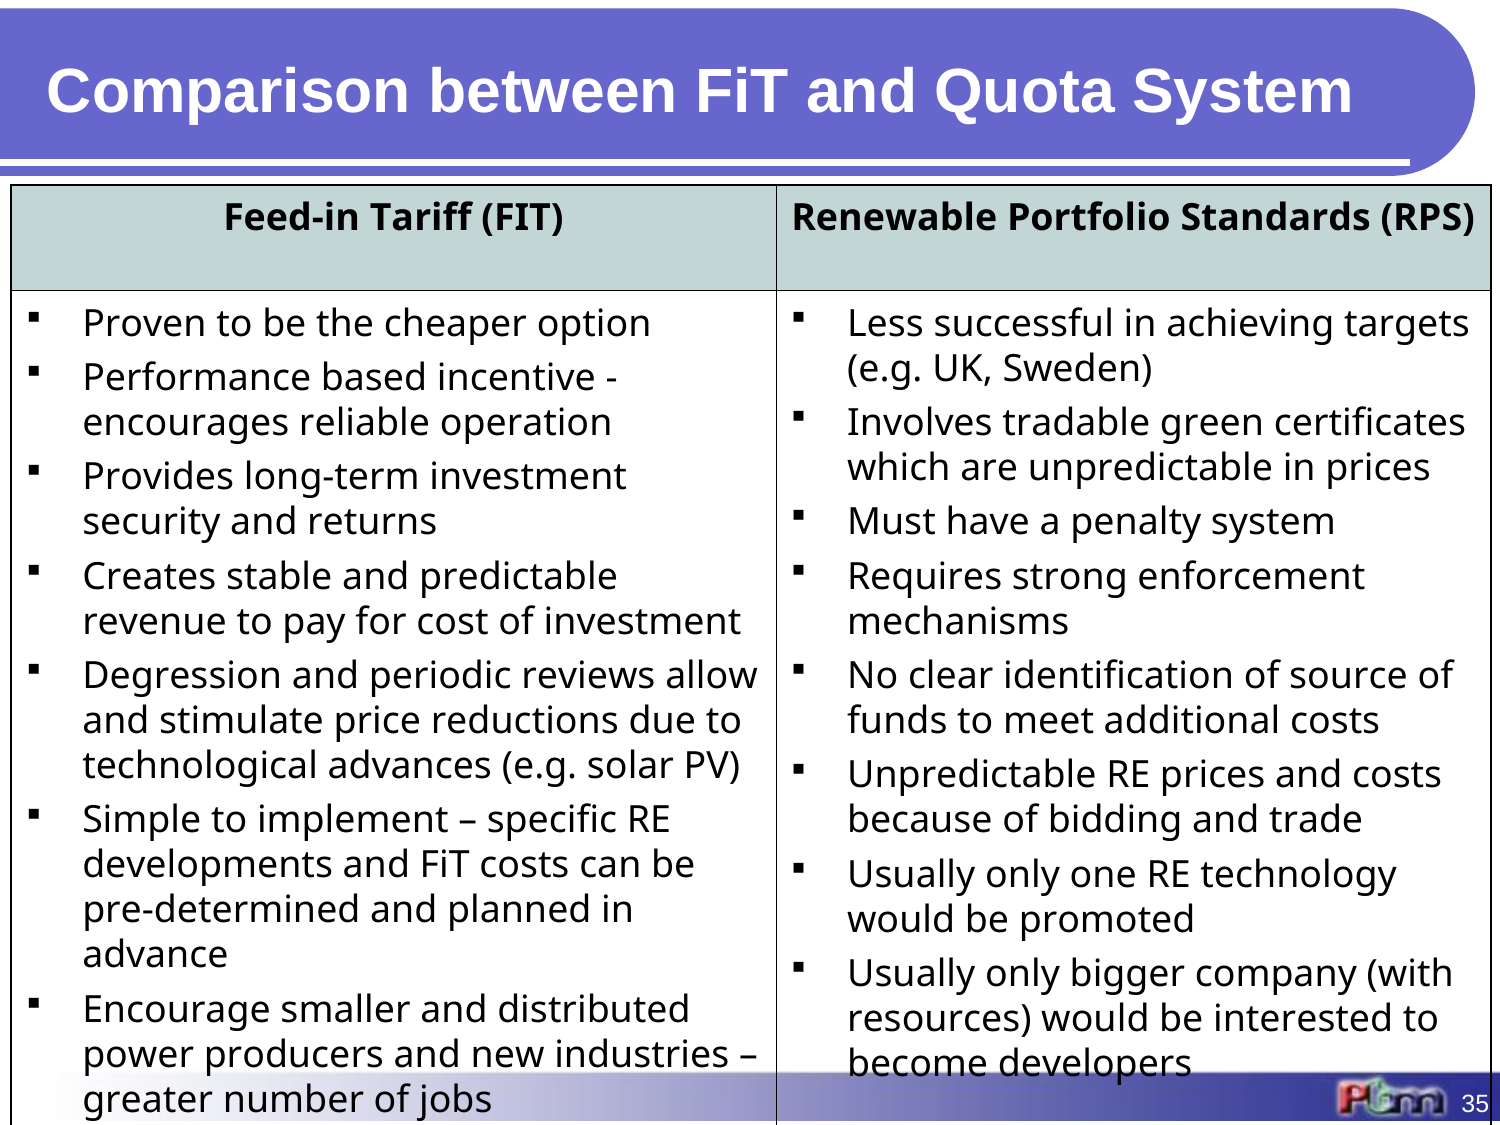

# Comparison between FiT and Quota System
| Feed-in Tariff (FIT) | Renewable Portfolio Standards (RPS) |
| --- | --- |
| Proven to be the cheaper option Performance based incentive - encourages reliable operation Provides long-term investment security and returns Creates stable and predictable revenue to pay for cost of investment Degression and periodic reviews allow and stimulate price reductions due to technological advances (e.g. solar PV) Simple to implement – specific RE developments and FiT costs can be pre-determined and planned in advance Encourage smaller and distributed power producers and new industries – greater number of jobs | Less successful in achieving targets (e.g. UK, Sweden) Involves tradable green certificates which are unpredictable in prices Must have a penalty system Requires strong enforcement mechanisms No clear identification of source of funds to meet additional costs Unpredictable RE prices and costs because of bidding and trade Usually only one RE technology would be promoted Usually only bigger company (with resources) would be interested to become developers |